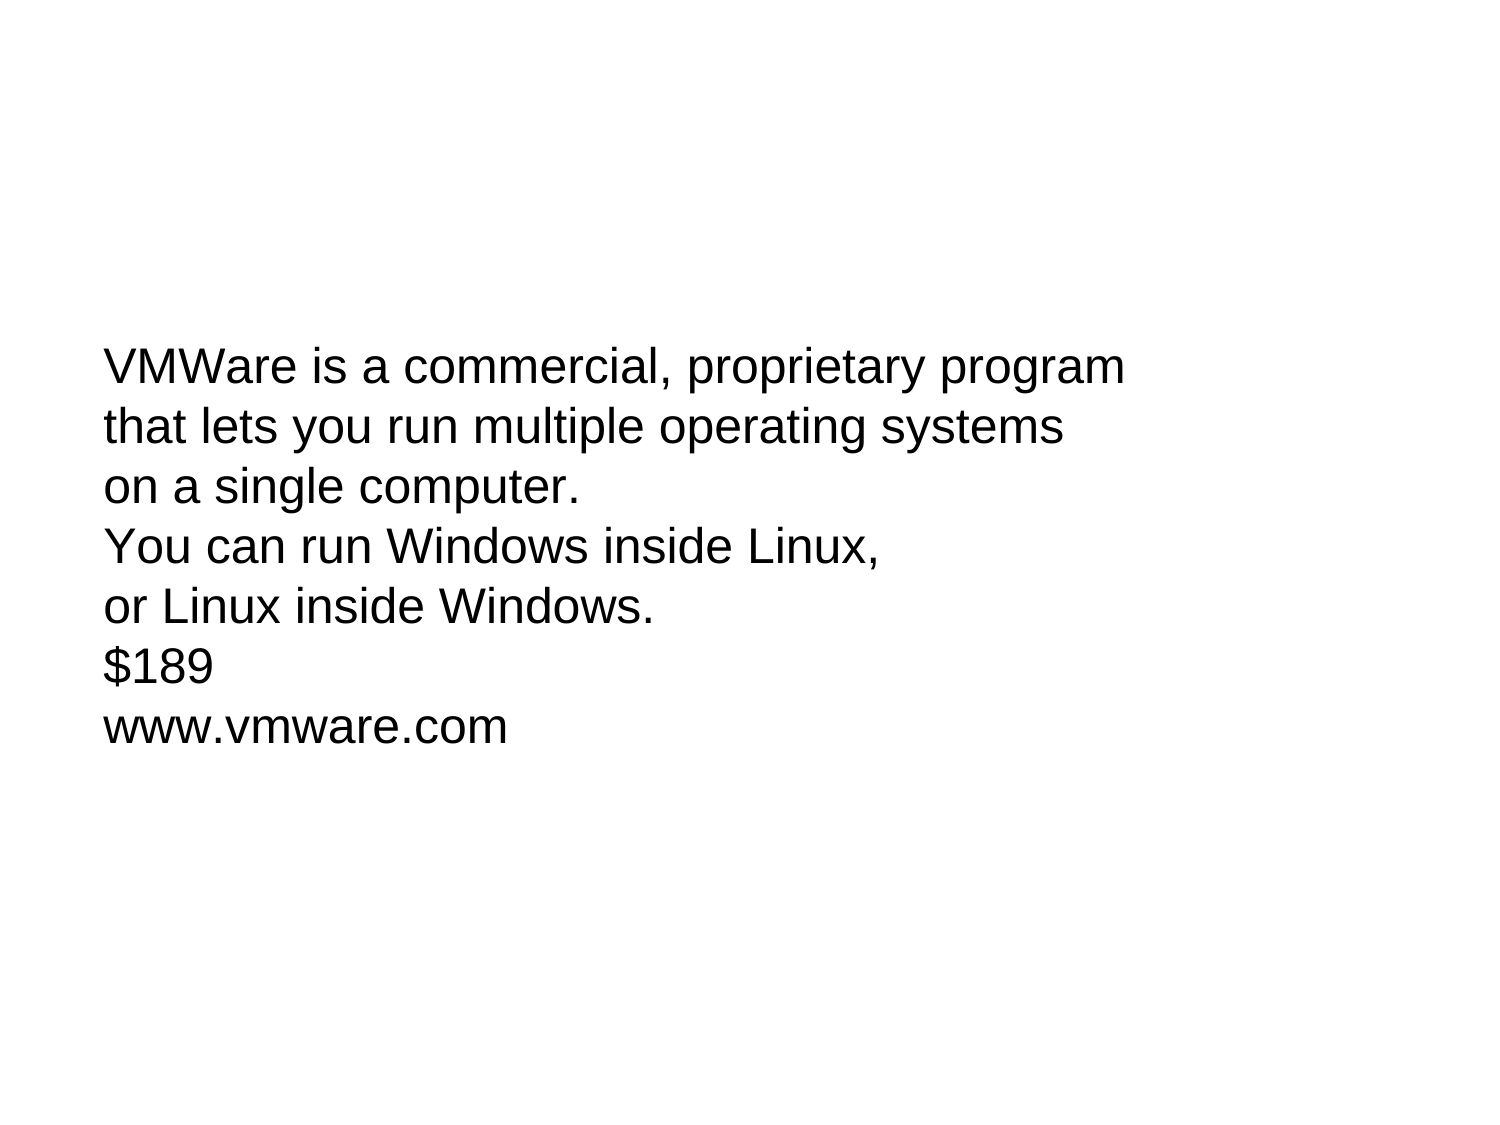

#
VMWare is a commercial, proprietary program
that lets you run multiple operating systems
on a single computer.
You can run Windows inside Linux,
or Linux inside Windows.
$189
www.vmware.com